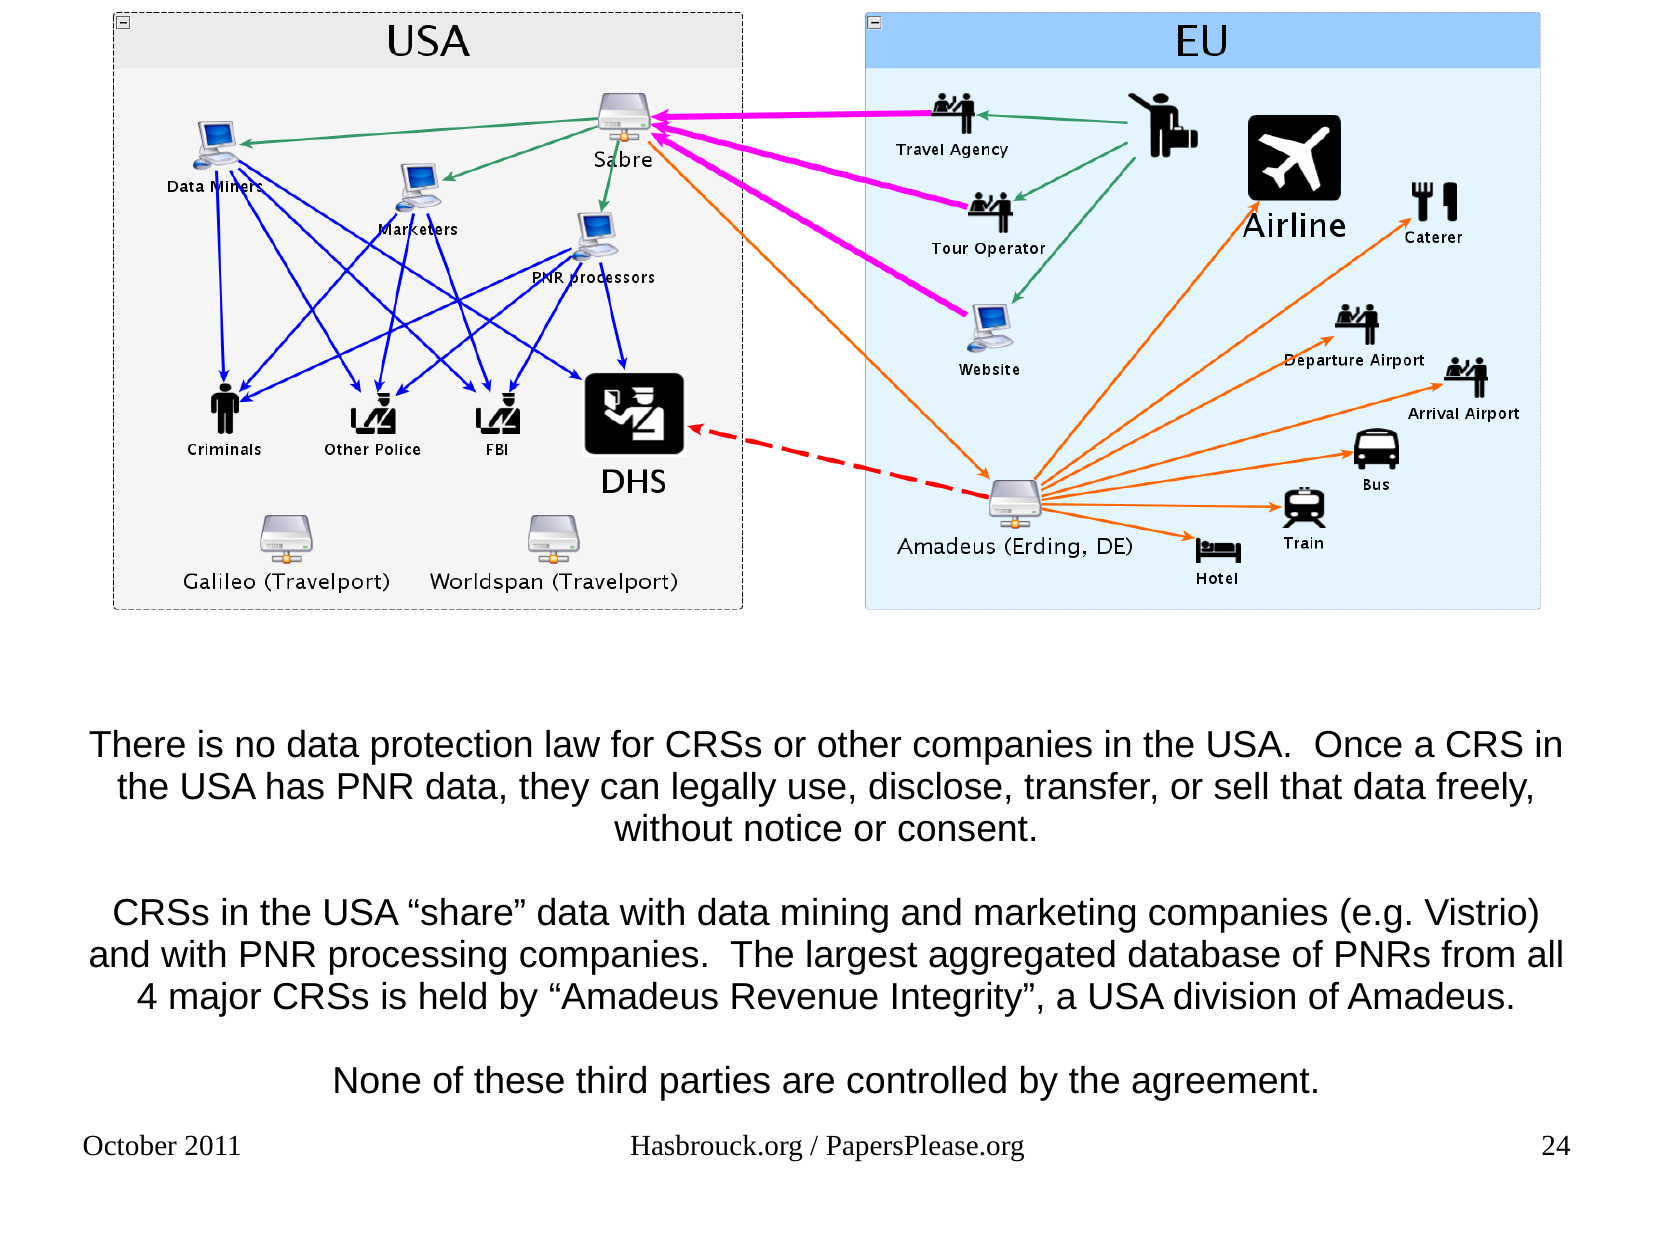

# There is no data protection law for CRSs or other companies in the USA. Once a CRS in the USA has PNR data, they can legally use, disclose, transfer, or sell that data freely, without notice or consent.
CRSs in the USA “share” data with data mining and marketing companies (e.g. Vistrio) and with PNR processing companies. The largest aggregated database of PNRs from all 4 major CRSs is held by “Amadeus Revenue Integrity”, a USA division of Amadeus.
None of these third parties are controlled by the agreement.
October 2011
Hasbrouck.org / PapersPlease.org
24